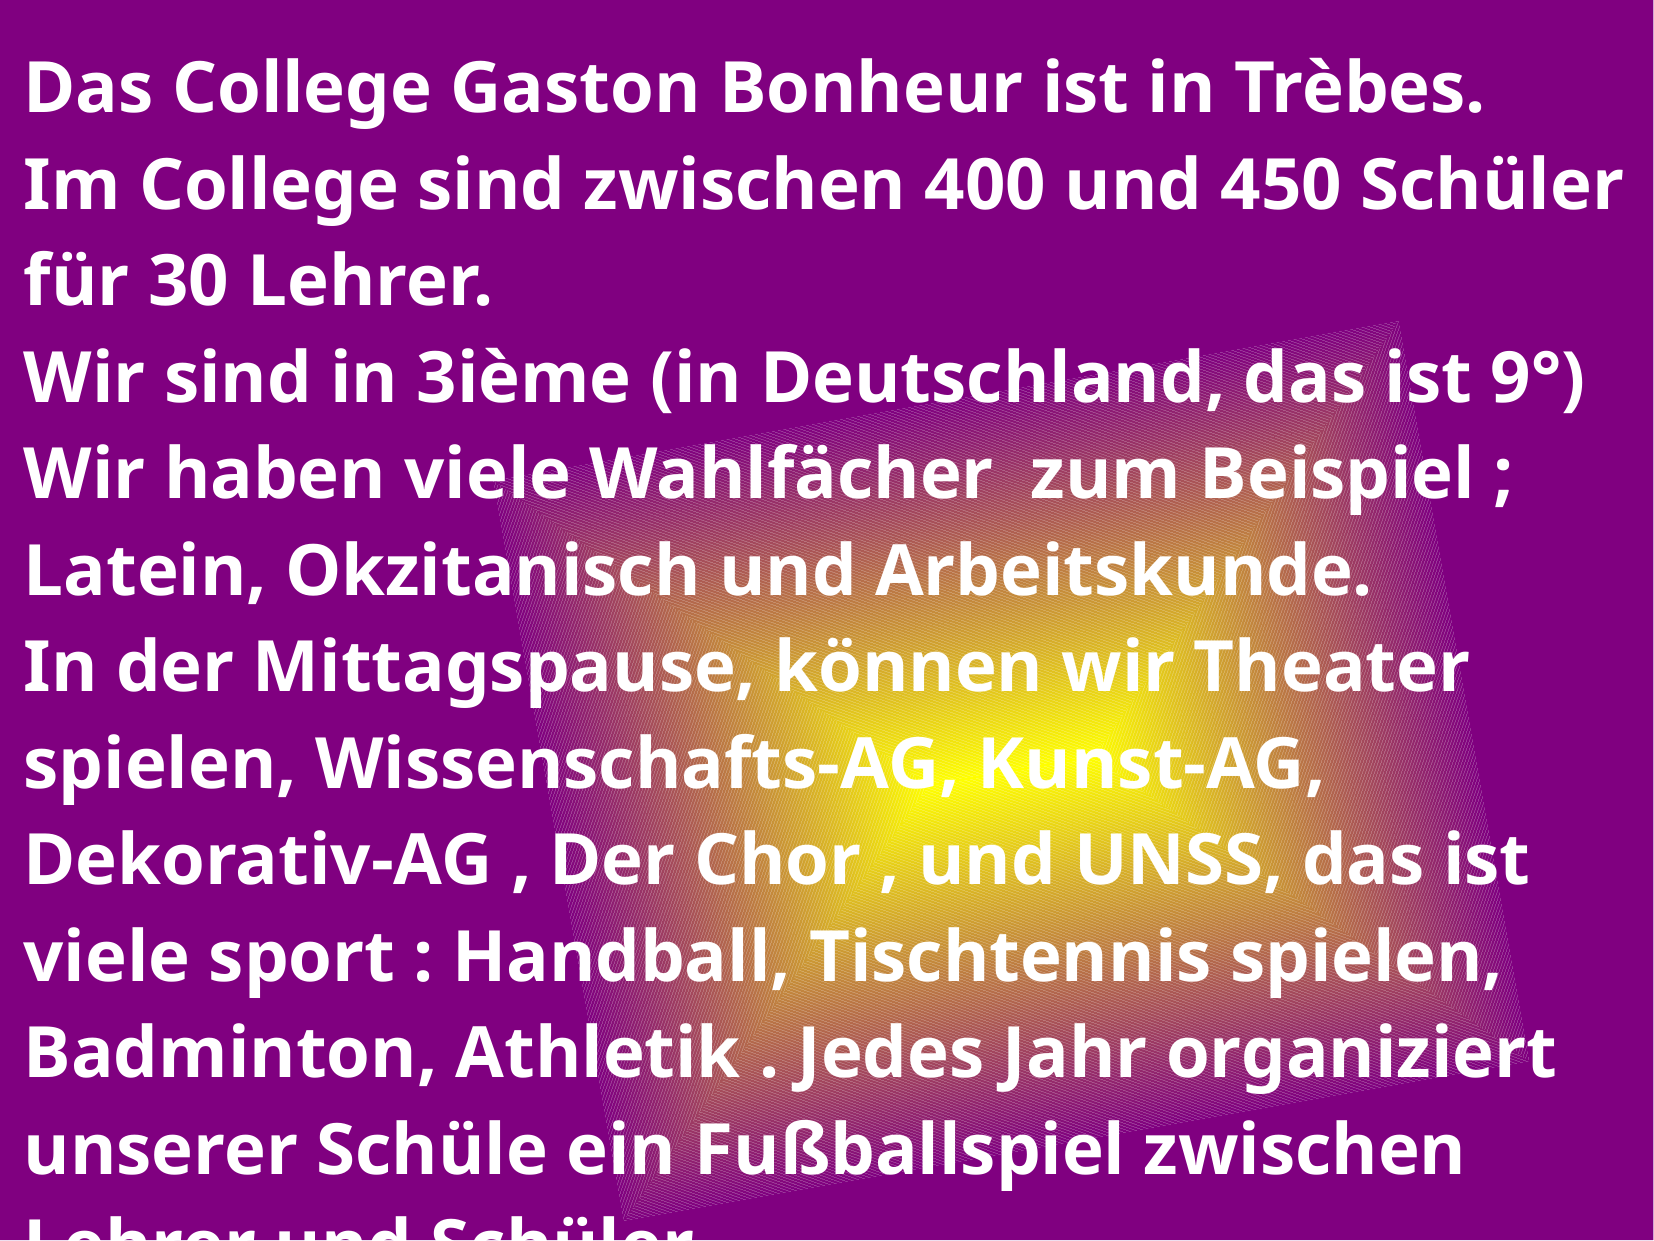

Das College Gaston Bonheur ist in Trèbes.
Im College sind zwischen 400 und 450 Schüler für 30 Lehrer.
Wir sind in 3ième (in Deutschland, das ist 9°)
Wir haben viele Wahlfächer  zum Beispiel ; Latein, Okzitanisch und Arbeitskunde.
In der Mittagspause, können wir Theater spielen, Wissenschafts-AG, Kunst-AG, Dekorativ-AG , Der Chor , und UNSS, das ist viele sport : Handball, Tischtennis spielen, Badminton, Athletik . Jedes Jahr organiziert unserer Schüle ein Fußballspiel zwischen Lehrer und Schüler.